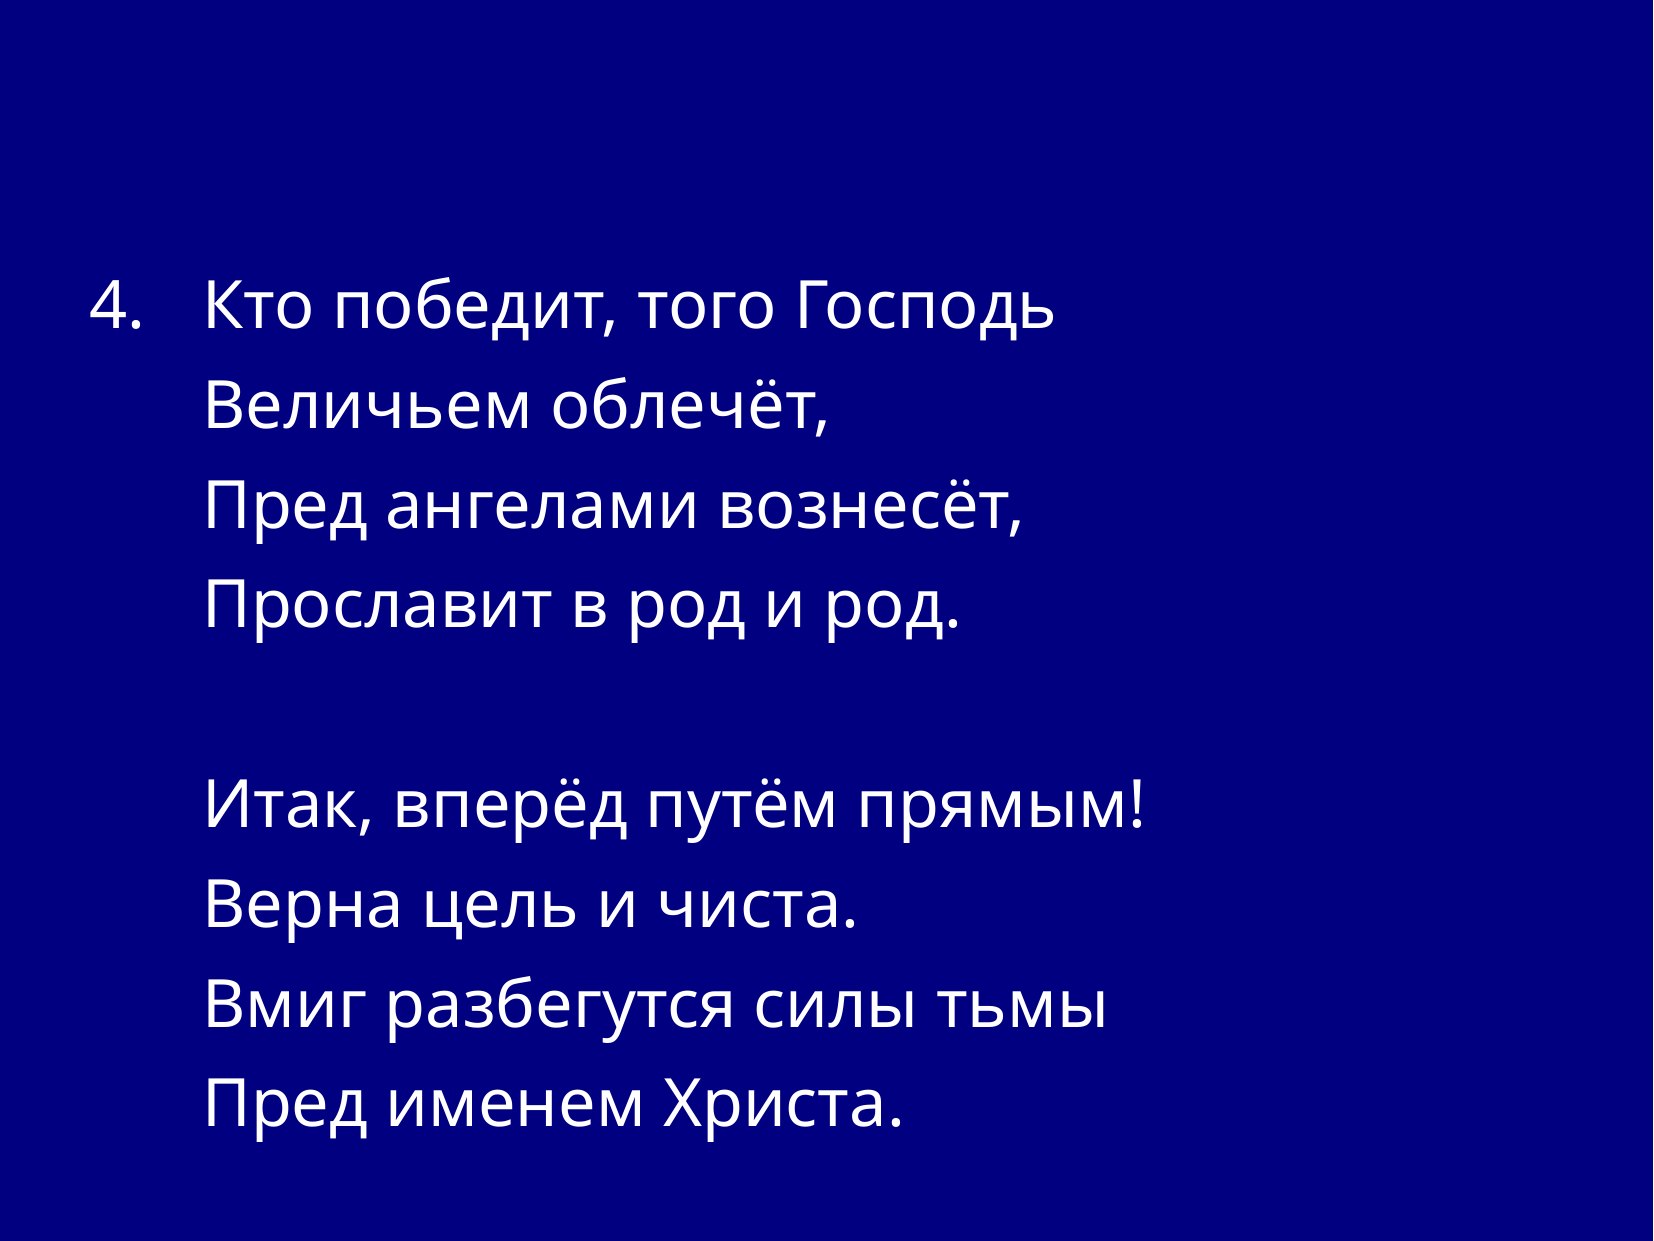

4.	Кто победит, того Господь
	Величьем облечёт,
	Пред ангелами вознесёт,
	Прославит в род и род.
	Итак, вперёд путём прямым!
	Верна цель и чиста.
	Вмиг разбегутся силы тьмы
	Пред именем Христа.